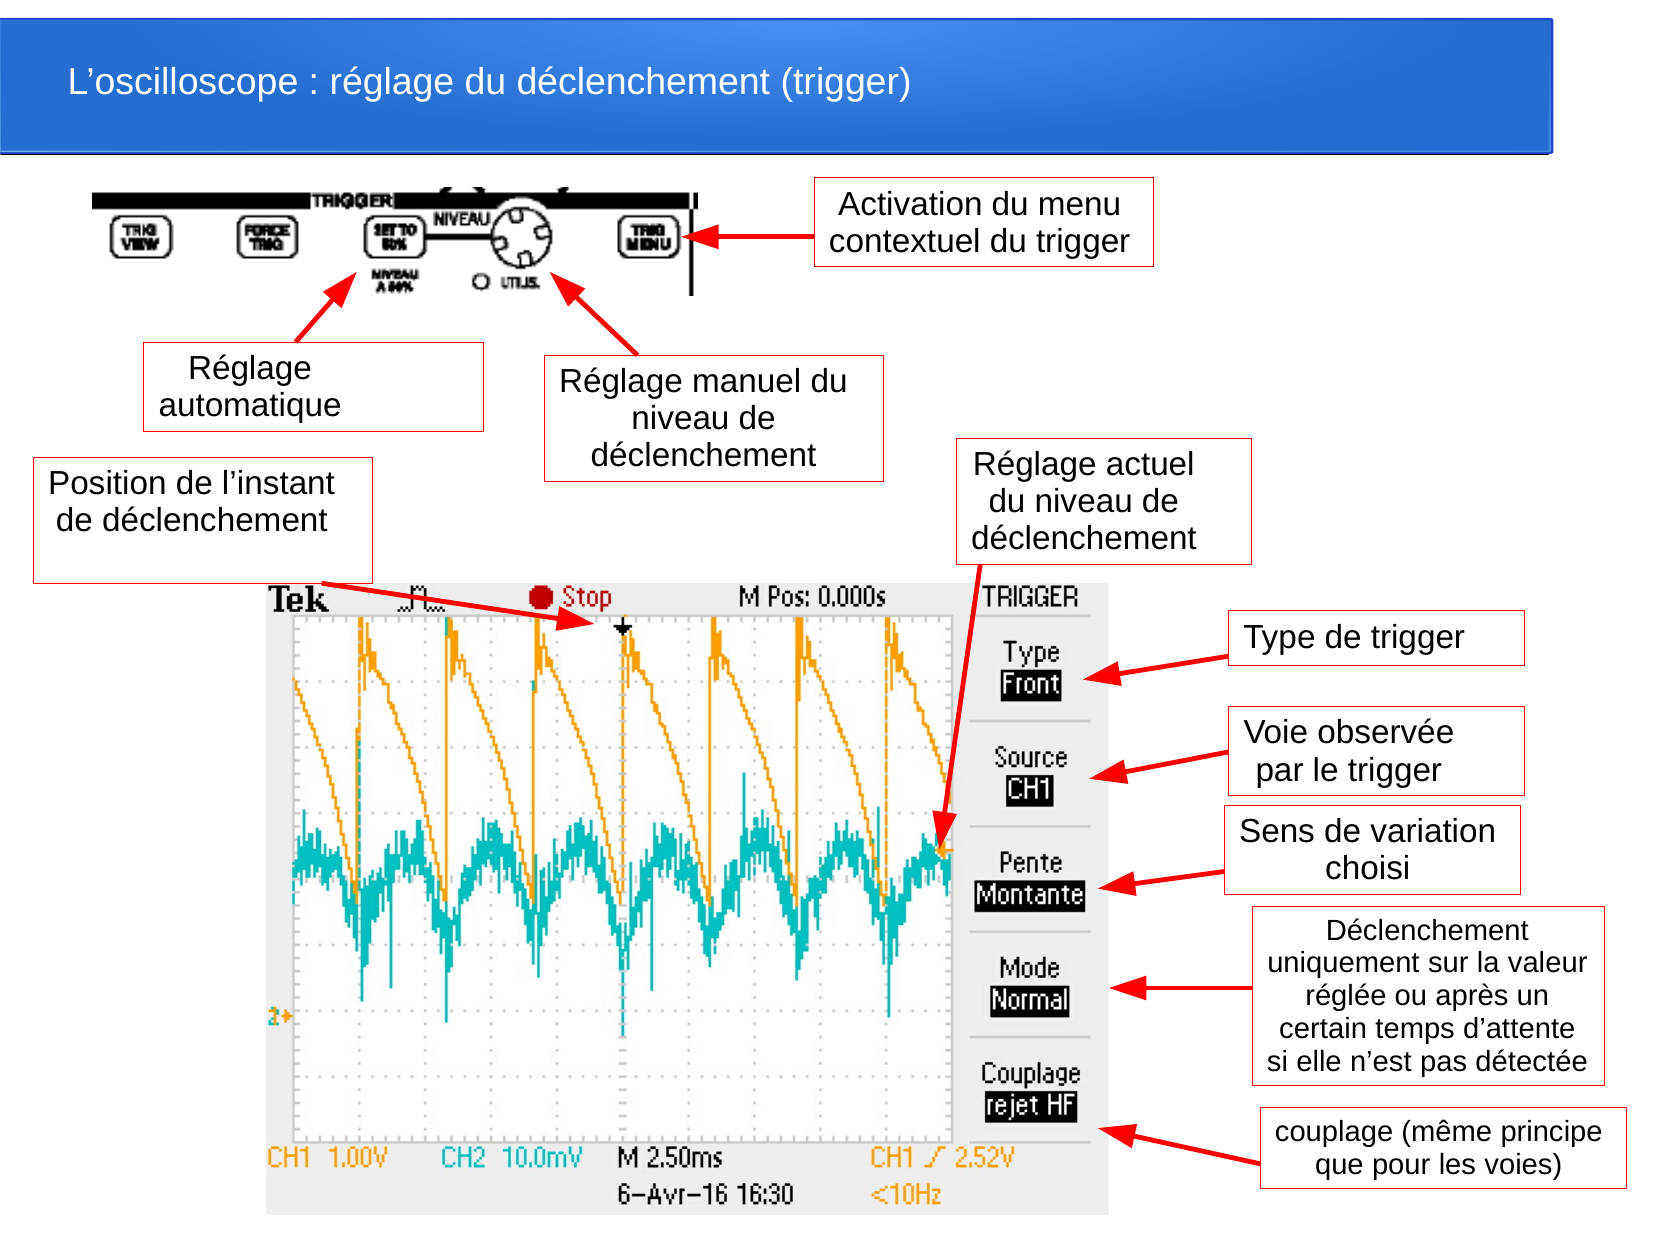

L’oscilloscope : réglage du déclenchement (trigger)
Activation du menu contextuel du trigger
Réglage automatique
Réglage manuel du niveau de déclenchement
Réglage actuel du niveau de déclenchement
Position de l’instant de déclenchement
Type de trigger
Voie observée par le trigger
Sens de variation choisi
Déclenchement uniquement sur la valeur réglée ou après un certain temps d’attente si elle n’est pas détectée
couplage (même principe que pour les voies)